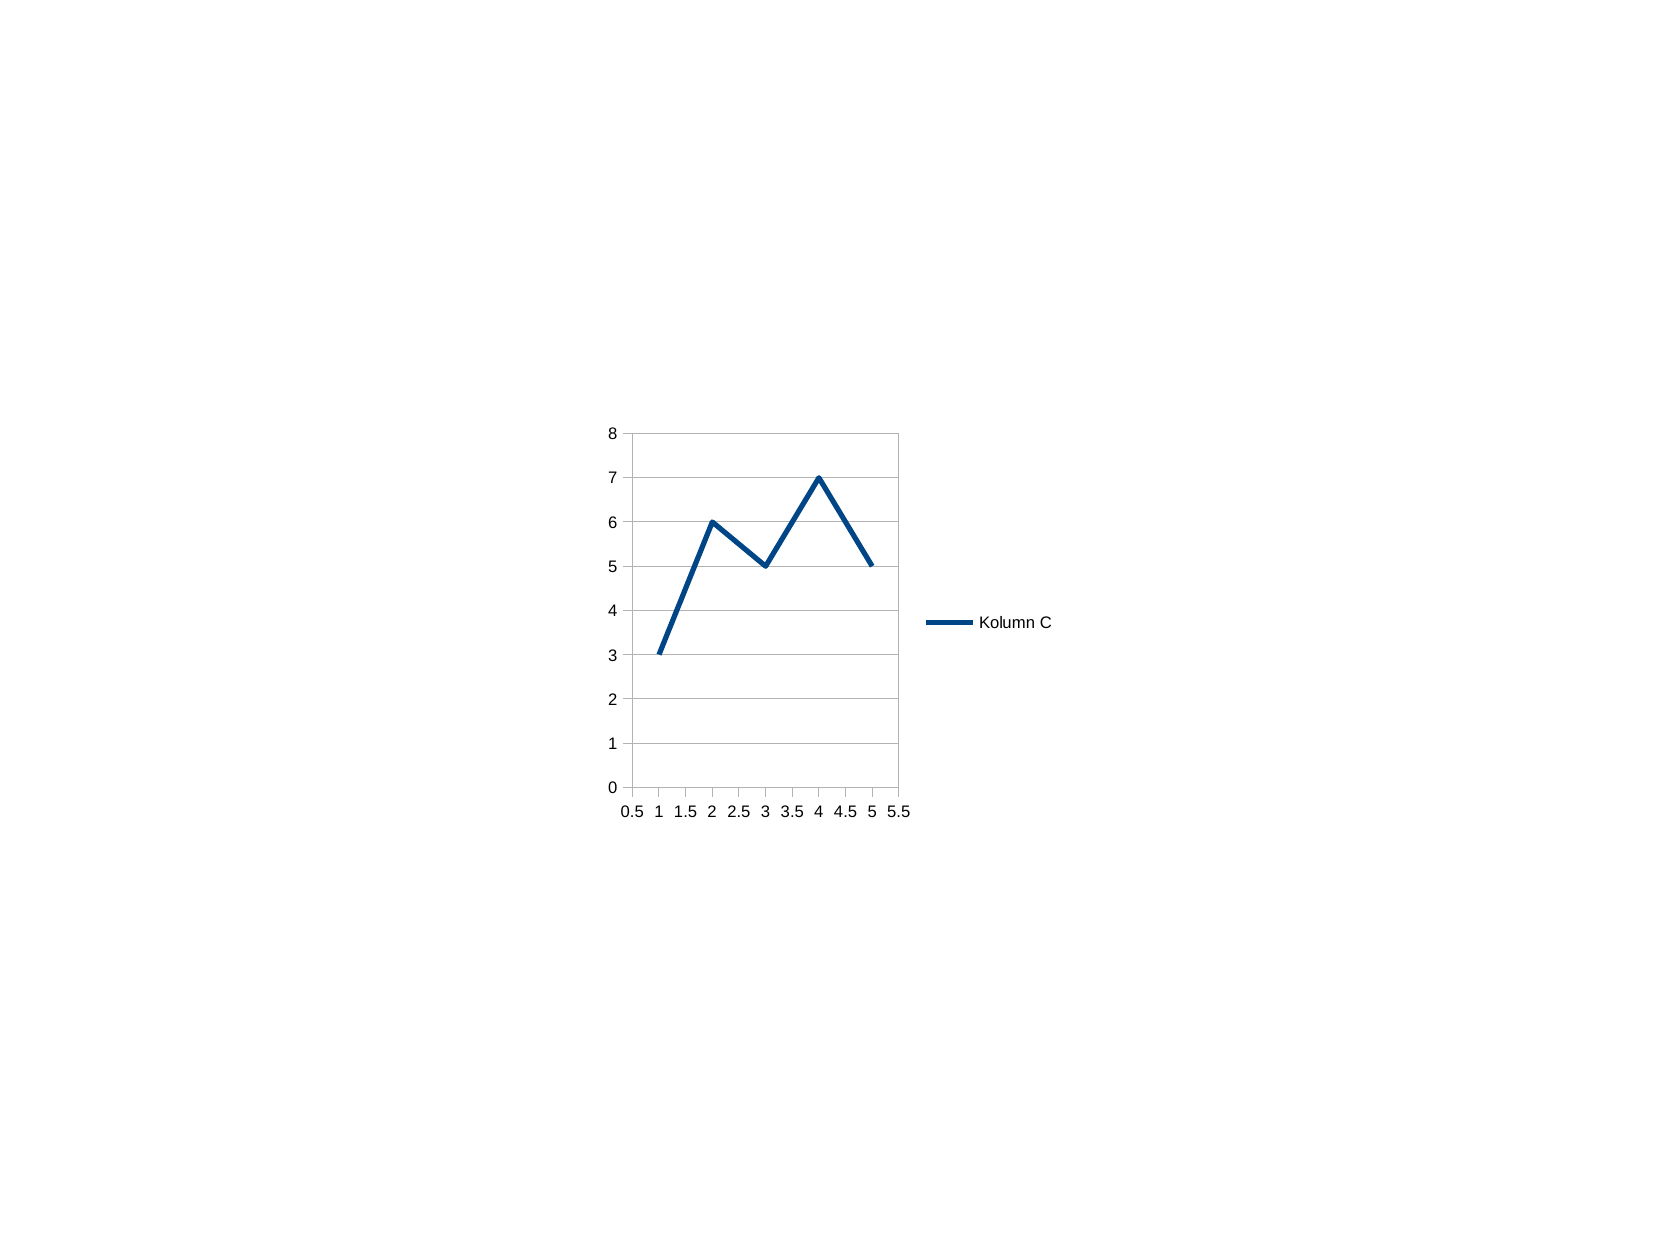

### Chart
| Category | Kolumn C |
|---|---|